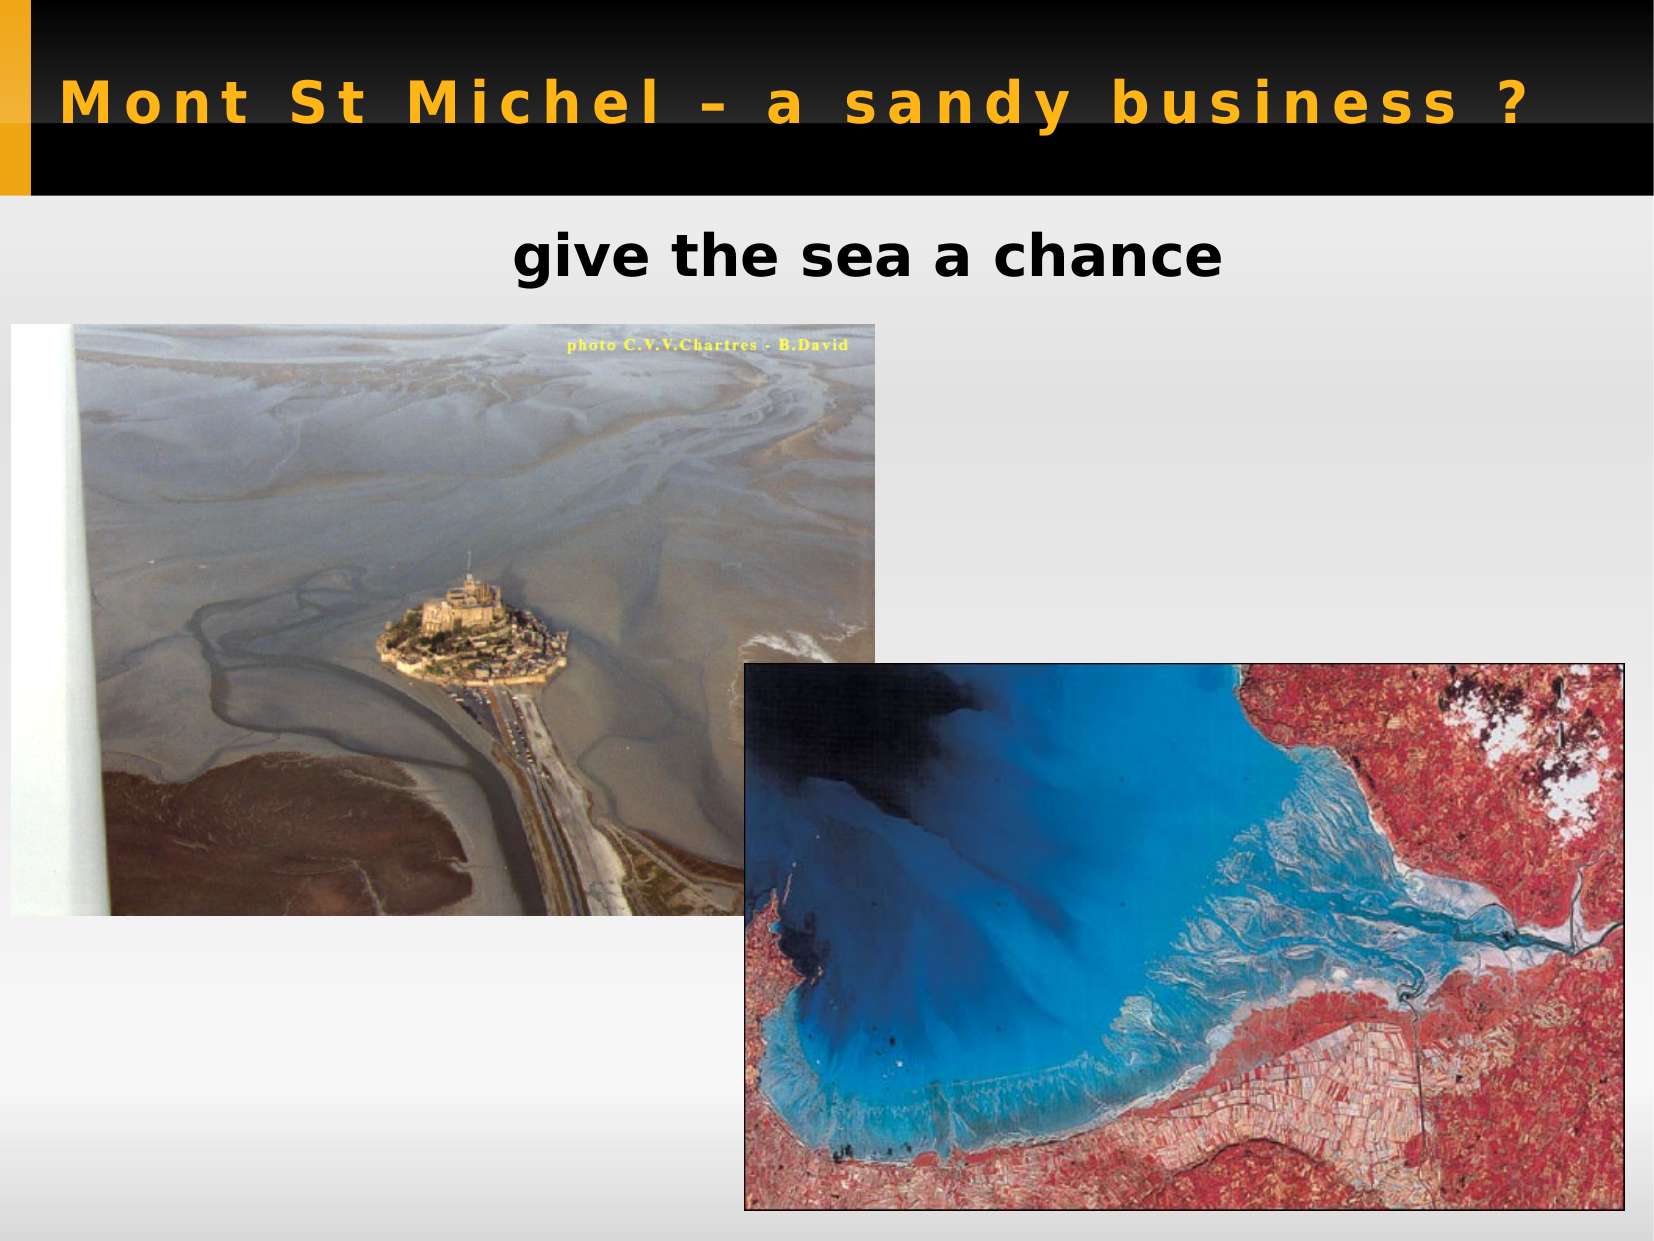

# Mont St Michel – a sandy business ?
give the sea a chance